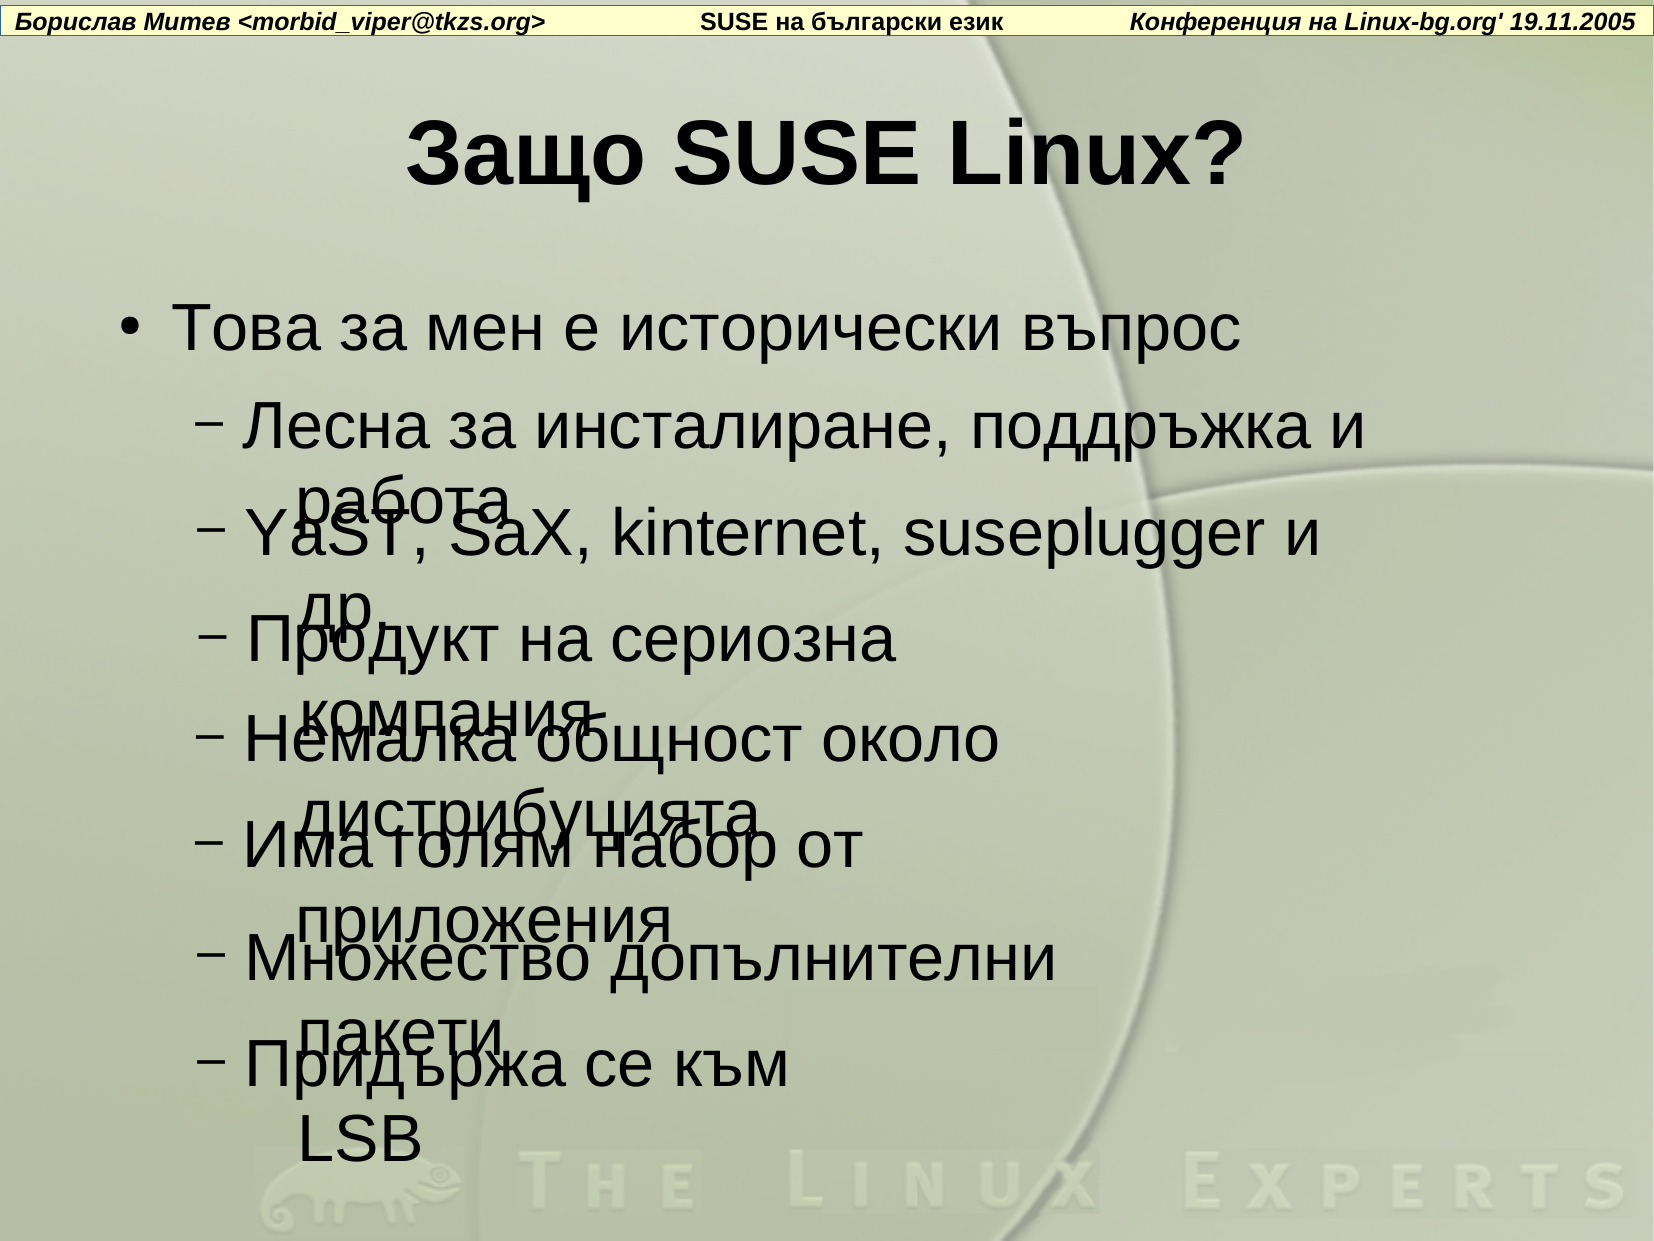

# Защо SUSE Linux?
Това за мен е исторически въпрос
Лесна за инсталиране, поддръжка и работа
YaST, SaX, kinternet, suseplugger и др.
Продукт на сериозна компания
Немалка общност около дистрибуцията
Има голям набор от приложения
Множество допълнителни пакети
Придържа се към LSB